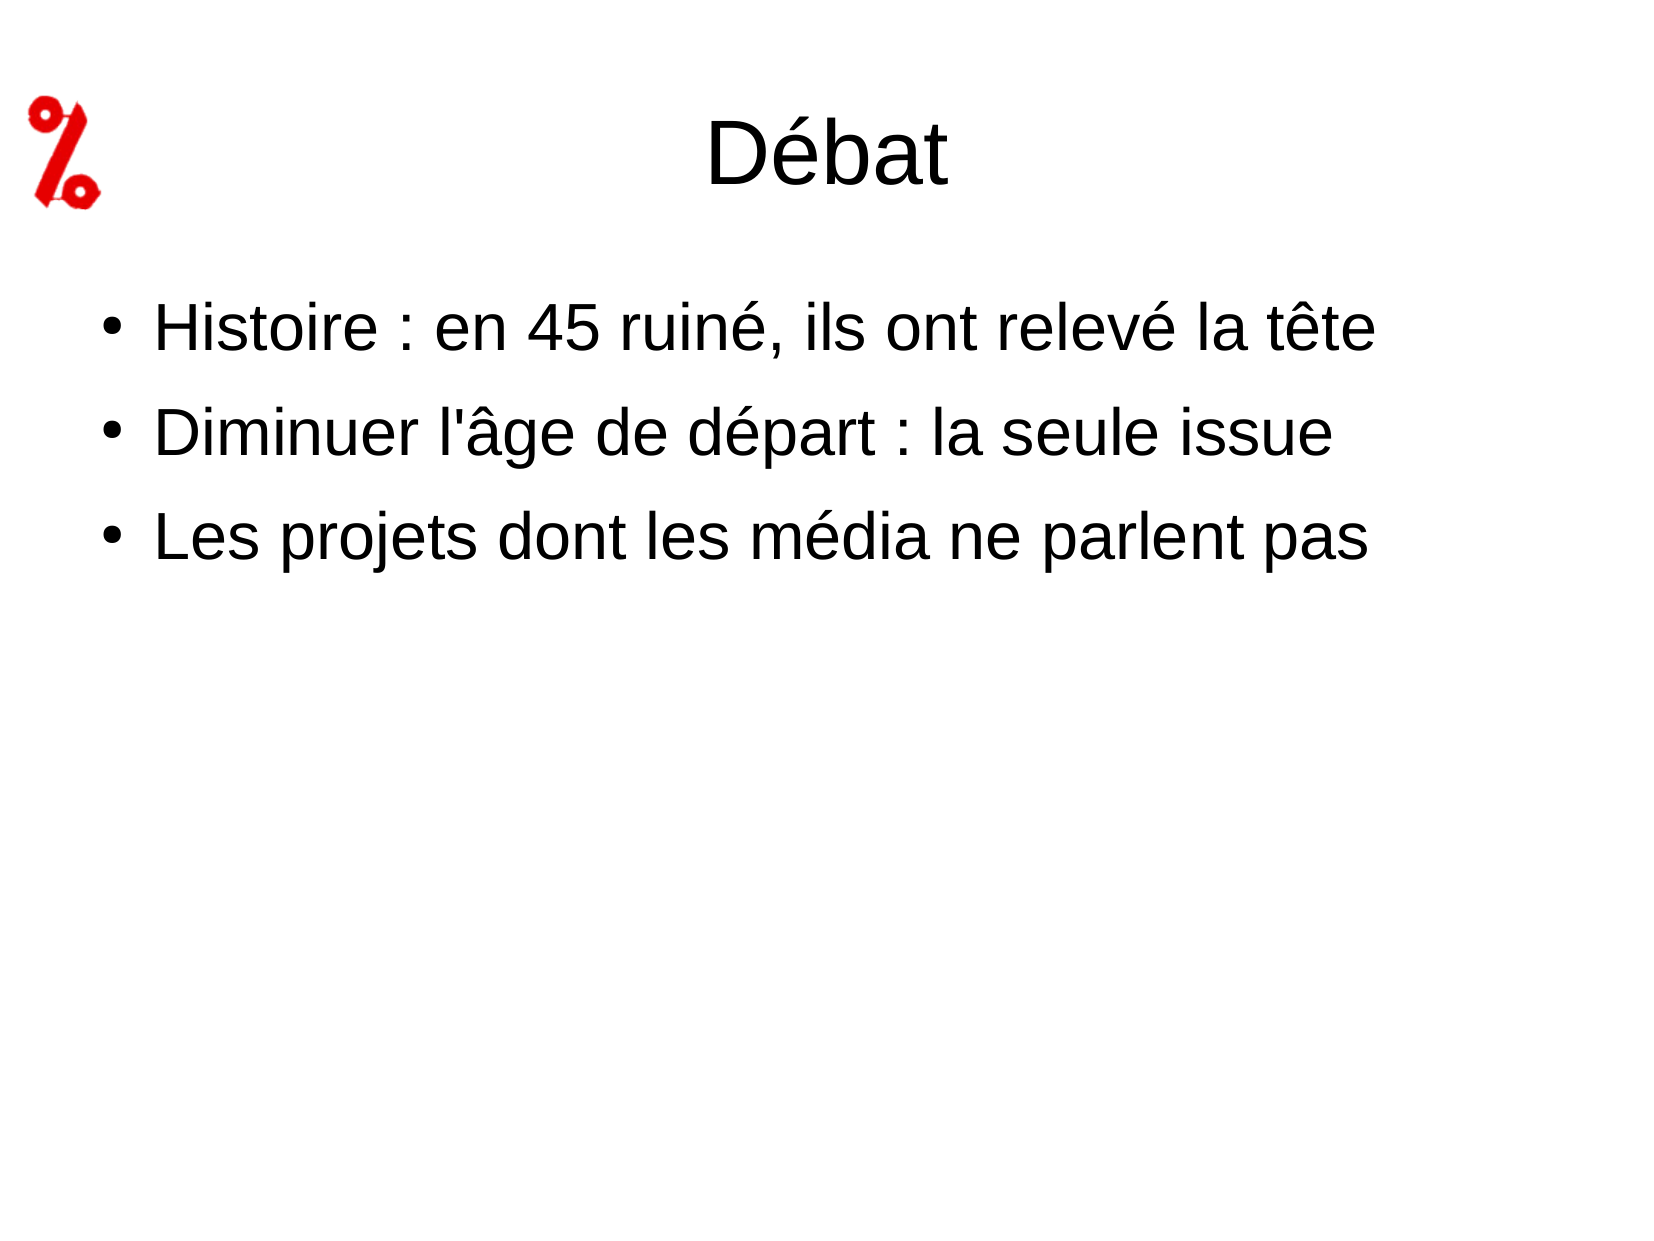

# Débat
Histoire : en 45 ruiné, ils ont relevé la tête
Diminuer l'âge de départ : la seule issue
Les projets dont les média ne parlent pas